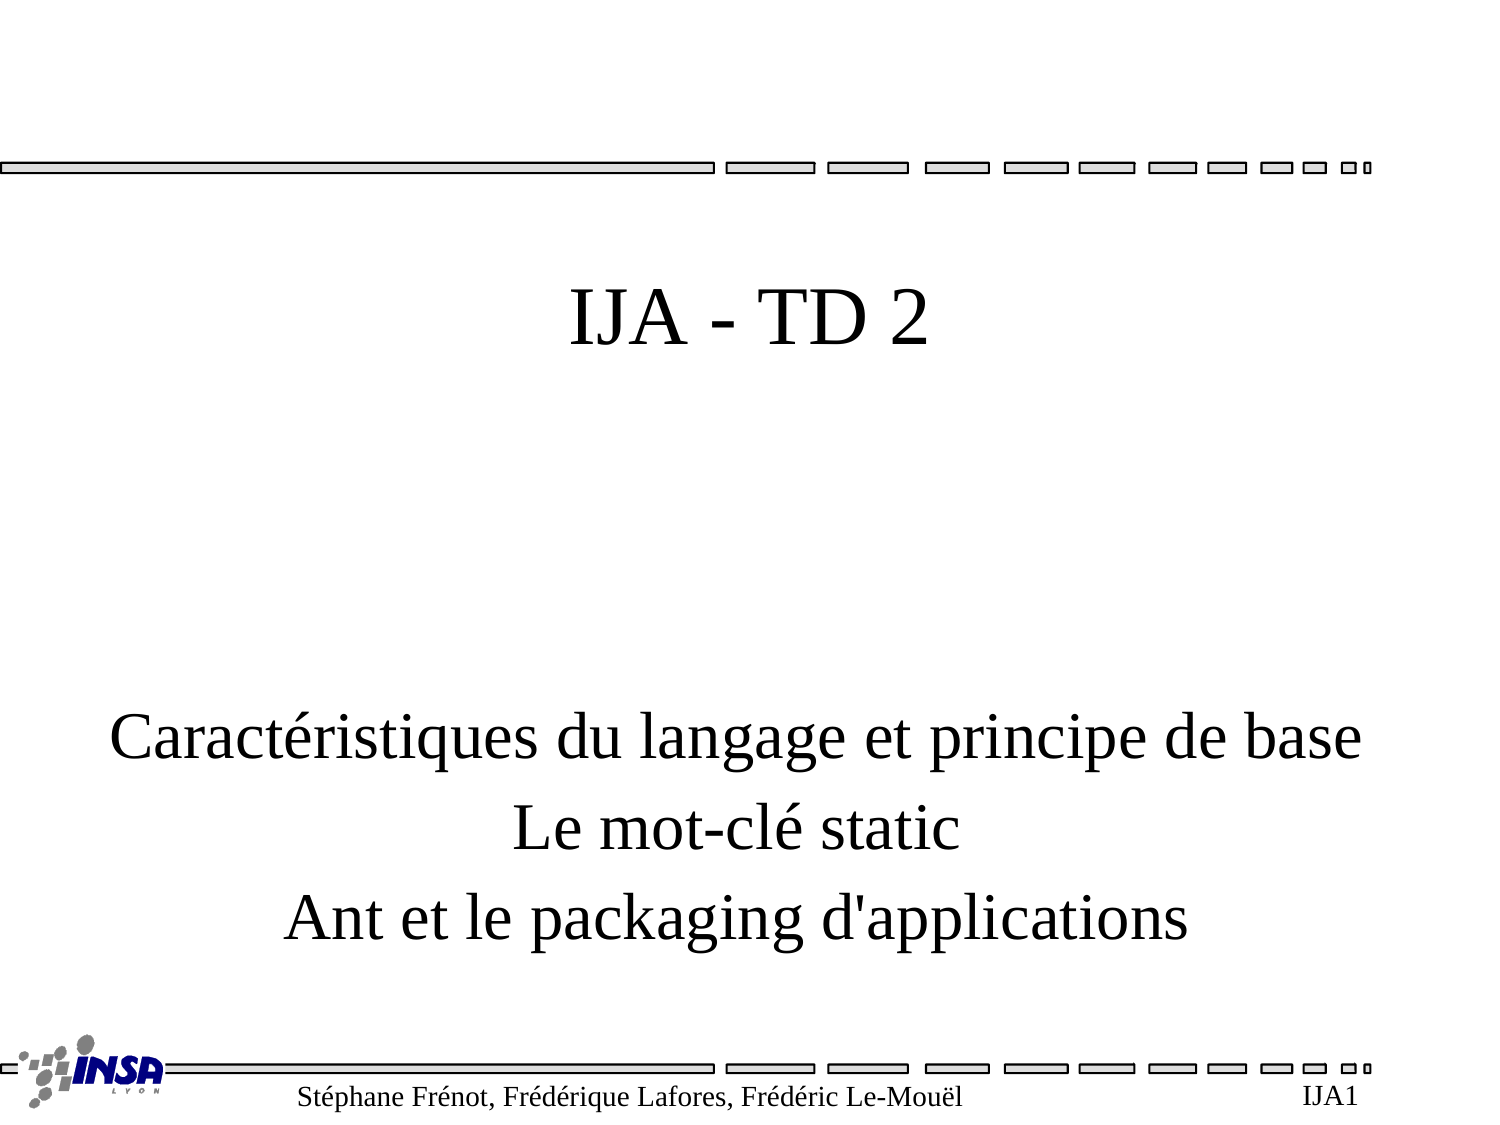

# IJA - TD 2
Caractéristiques du langage et principe de base
Le mot-clé static
Ant et le packaging d'applications